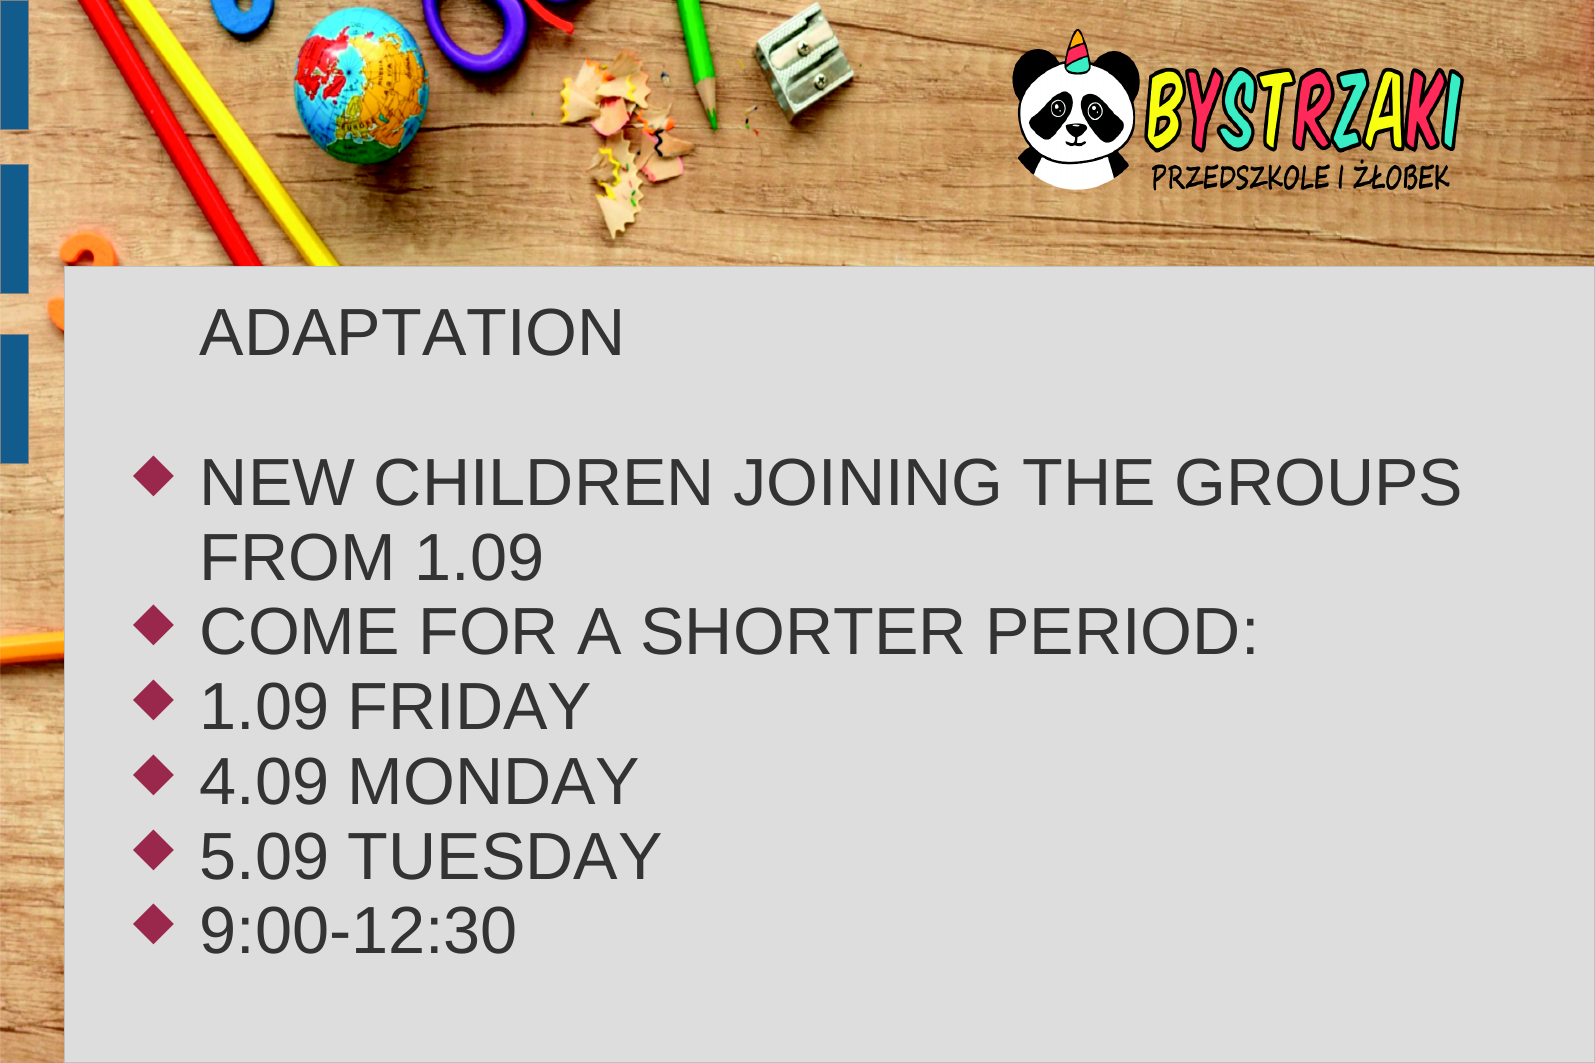

#
ADAPTATION
NEW CHILDREN JOINING THE GROUPS FROM 1.09
COME FOR A SHORTER PERIOD:
1.09 FRIDAY
4.09 MONDAY
5.09 TUESDAY
9:00-12:30